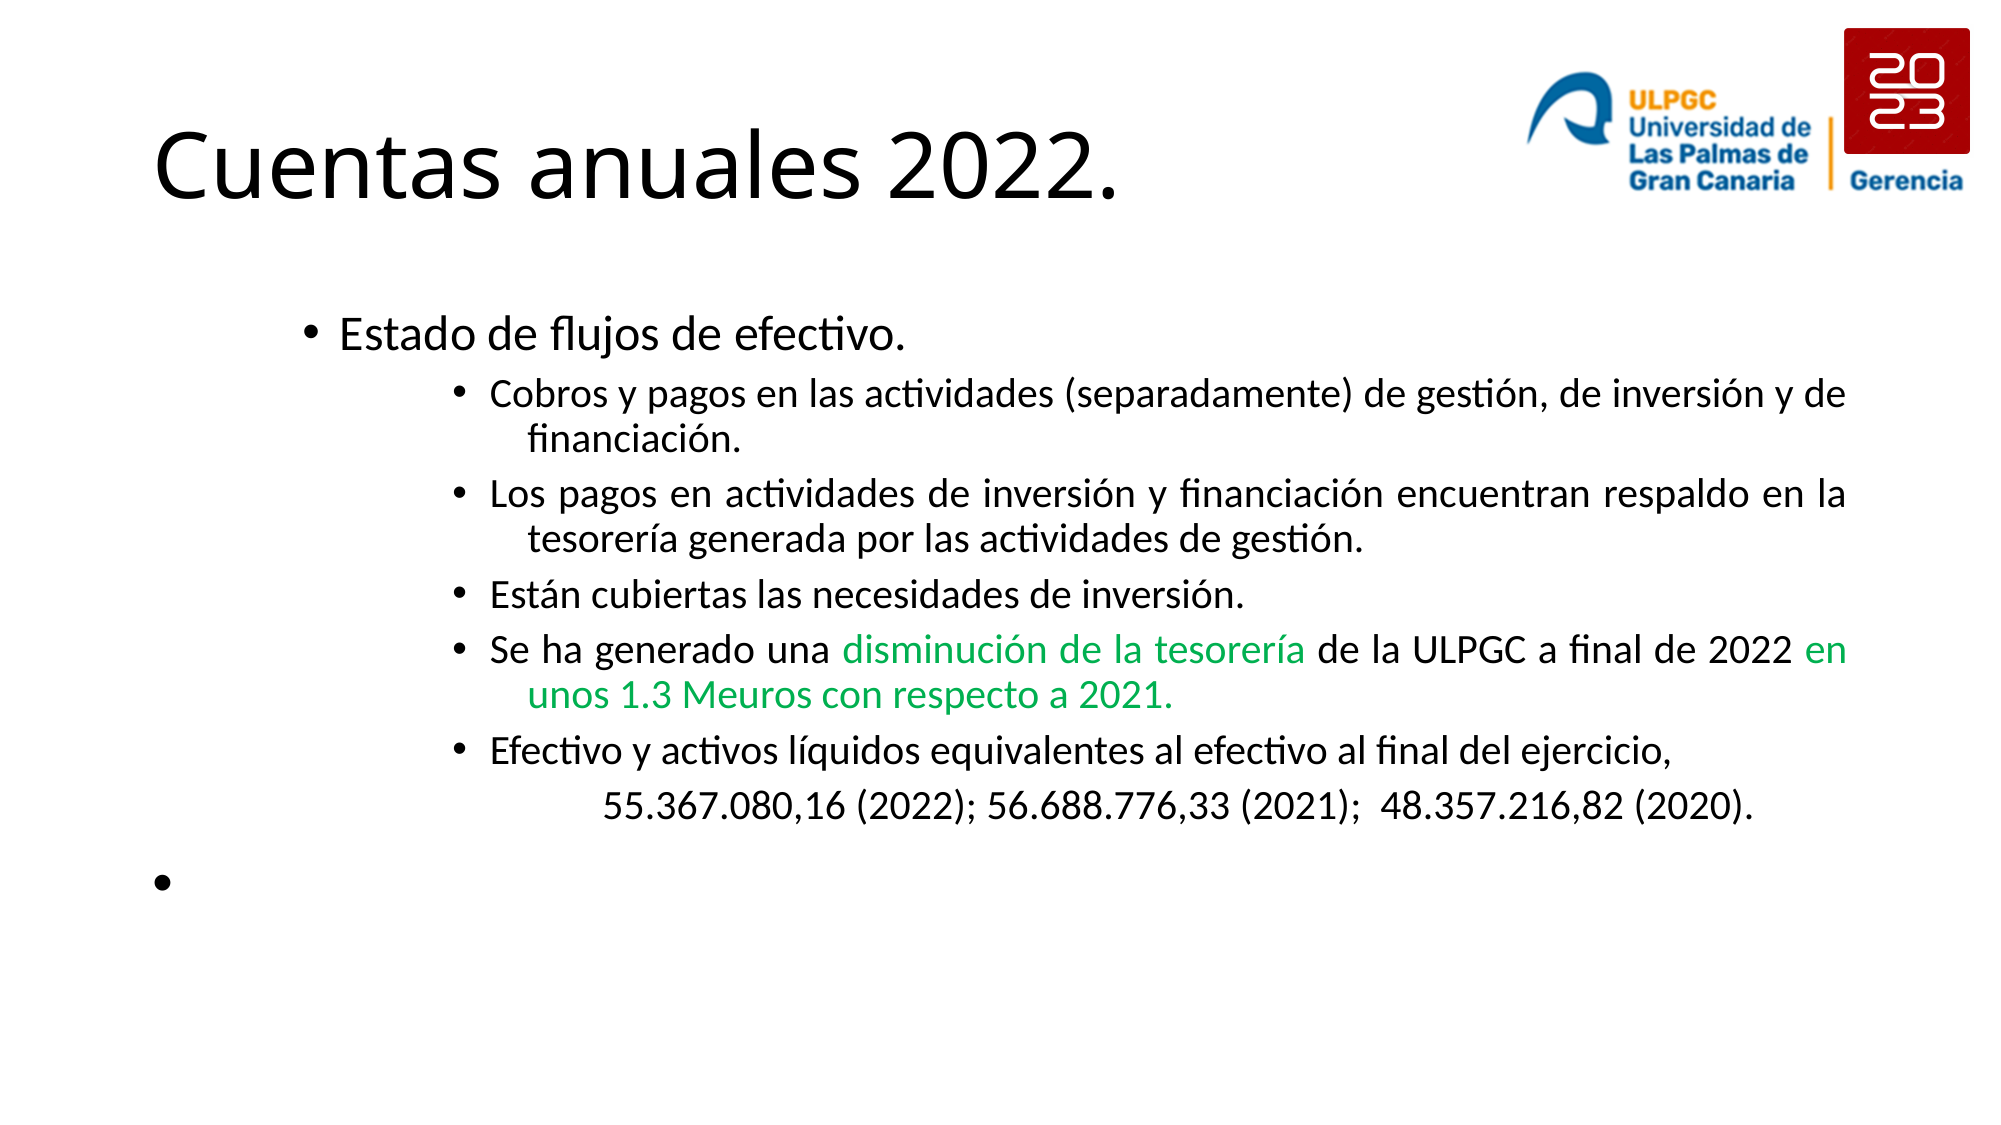

# Cuentas anuales 2022.
Estado de flujos de efectivo.
Cobros y pagos en las actividades (separadamente) de gestión, de inversión y de financiación.
Los pagos en actividades de inversión y financiación encuentran respaldo en la tesorería generada por las actividades de gestión.
Están cubiertas las necesidades de inversión.
Se ha generado una disminución de la tesorería de la ULPGC a final de 2022 en unos 1.3 Meuros con respecto a 2021.
Efectivo y activos líquidos equivalentes al efectivo al final del ejercicio,
55.367.080,16 (2022); 56.688.776,33 (2021); 48.357.216,82 (2020).